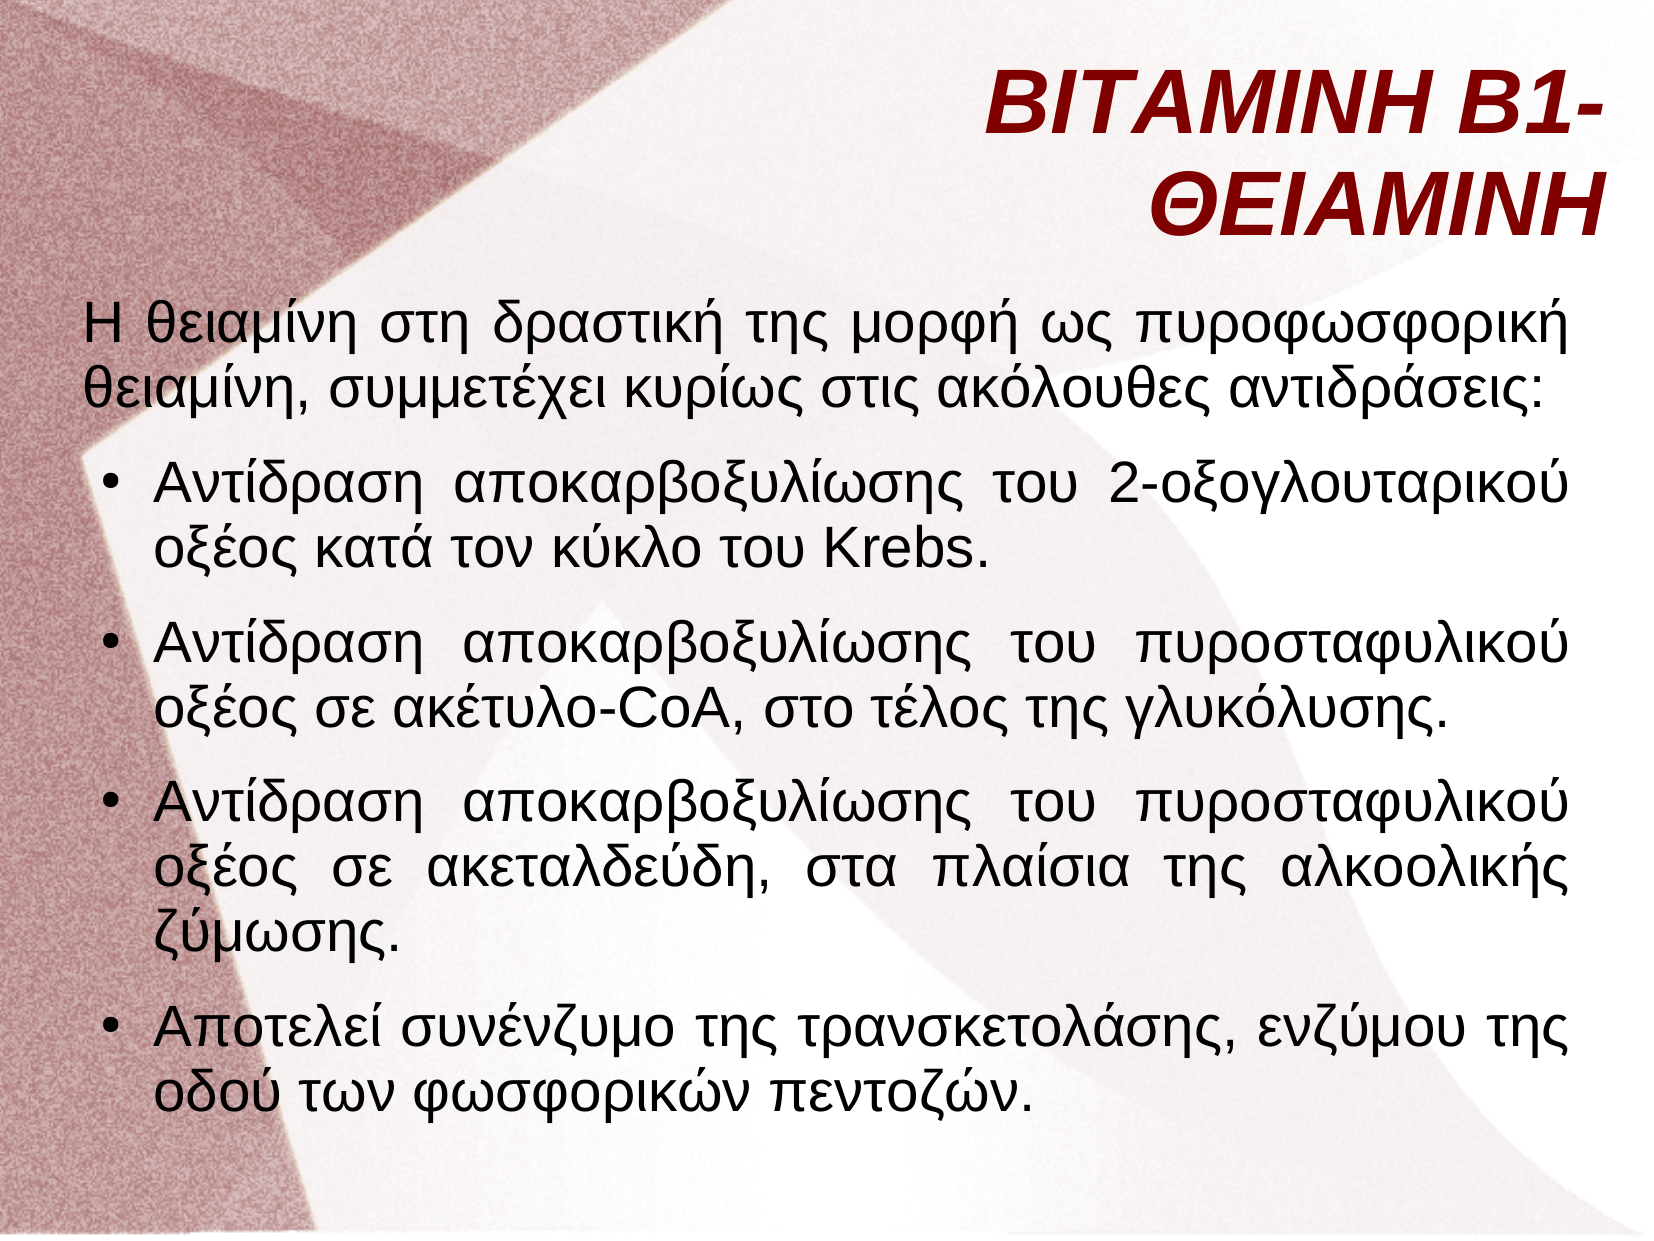

# ΒΙΤΑΜΙΝΗ Β1-ΘΕΙΑΜΙΝΗ
Η θειαμίνη στη δραστική της μορφή ως πυροφωσφορική θειαμίνη, συμμετέχει κυρίως στις ακόλουθες αντιδράσεις:
Αντίδραση αποκαρβοξυλίωσης του 2-οξογλουταρικού οξέος κατά τον κύκλο του Krebs.
Αντίδραση αποκαρβοξυλίωσης του πυροσταφυλικού οξέος σε ακέτυλο-CoA, στο τέλος της γλυκόλυσης.
Αντίδραση αποκαρβοξυλίωσης του πυροσταφυλικού οξέος σε ακεταλδεύδη, στα πλαίσια της αλκοολικής ζύμωσης.
Αποτελεί συνένζυμο της τρανσκετολάσης, ενζύμου της οδού των φωσφορικών πεντοζών.